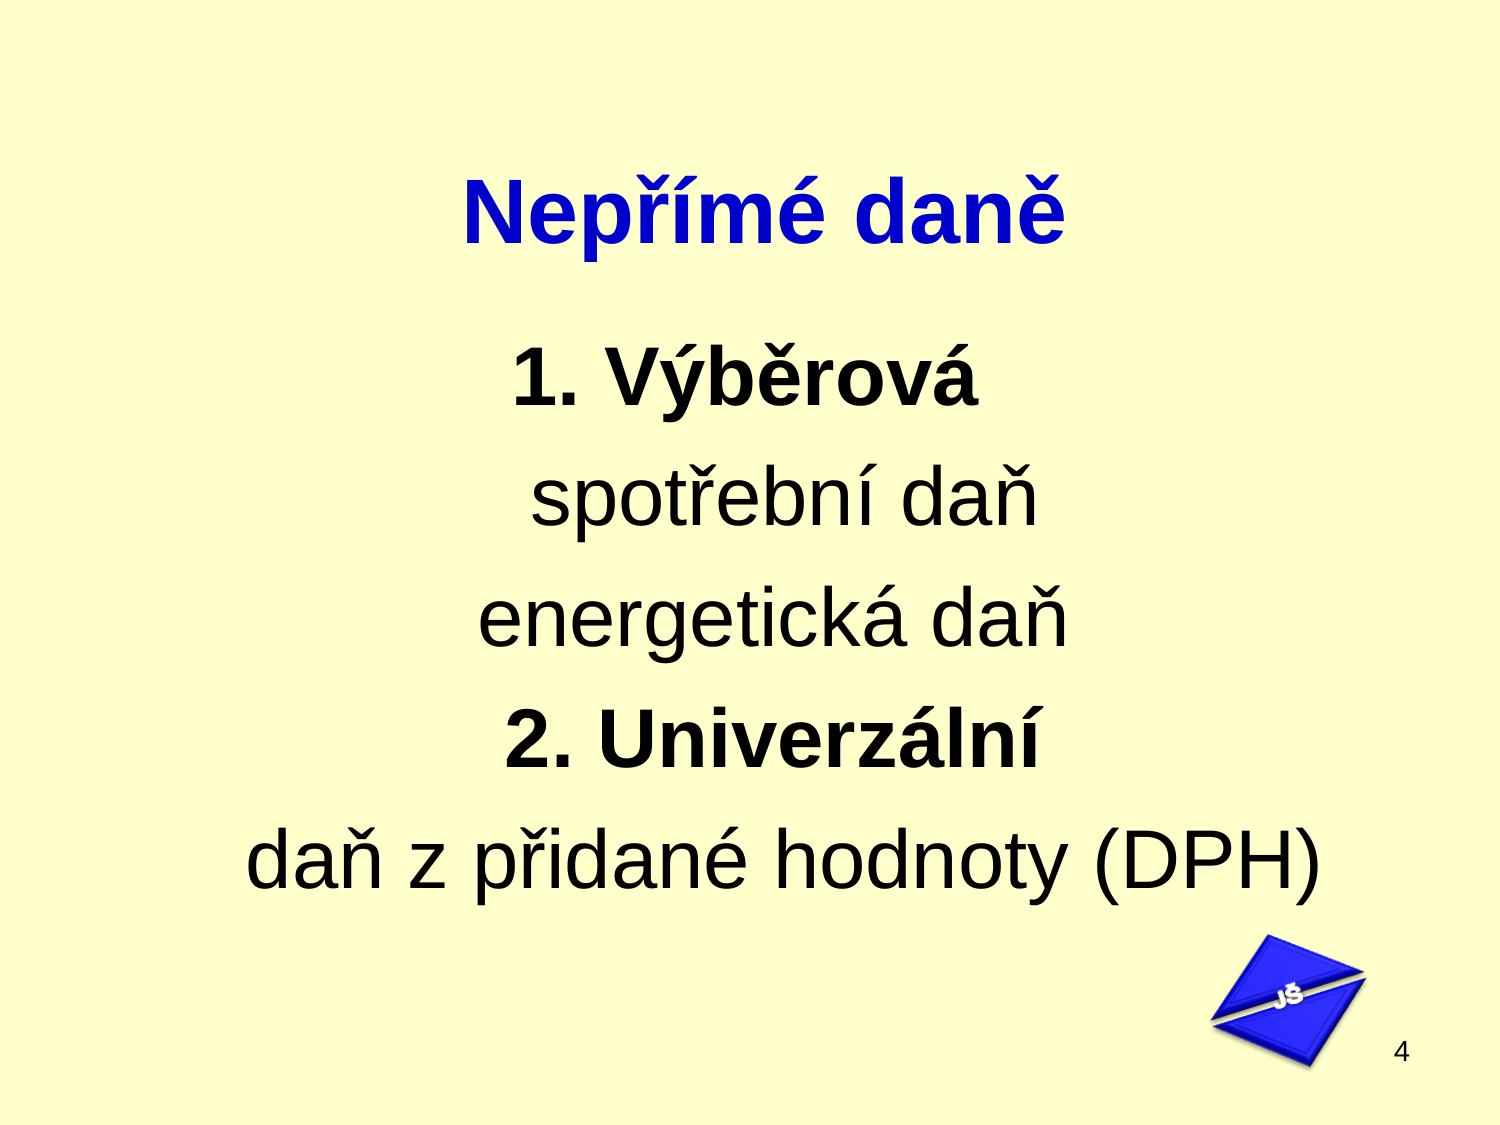

# Nepřímé daně
1. Výběrová
	spotřební daň
 	energetická daň
	2. Univerzální
 	daň z přidané hodnoty (DPH)